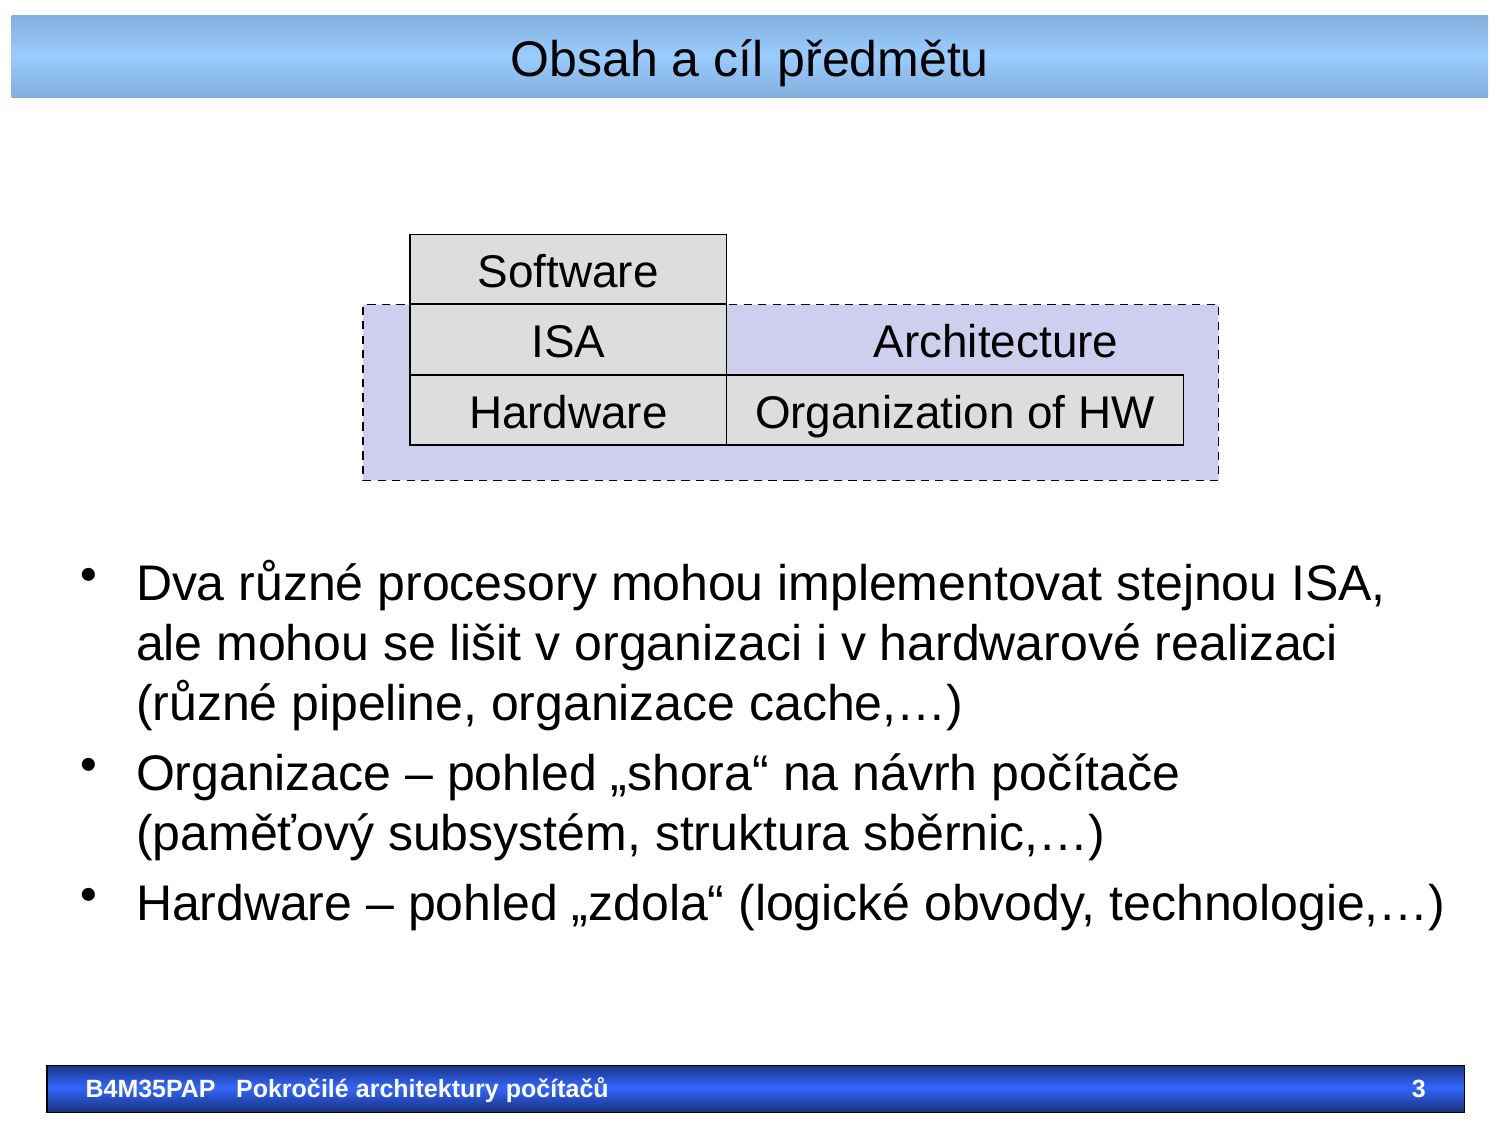

Obsah a cíl předmětu
# Dva různé procesory mohou implementovat stejnou ISA, ale mohou se lišit v organizaci i v hardwarové realizaci (různé pipeline, organizace cache,…)
Organizace – pohled „shora“ na návrh počítače
(paměťový subsystém, struktura sběrnic,…)
Hardware – pohled „zdola“ (logické obvody, technologie,…)
Software
ISA
Architecture
Hardware
Organization of HW
B4M35PAP Pokročilé architektury počítačů